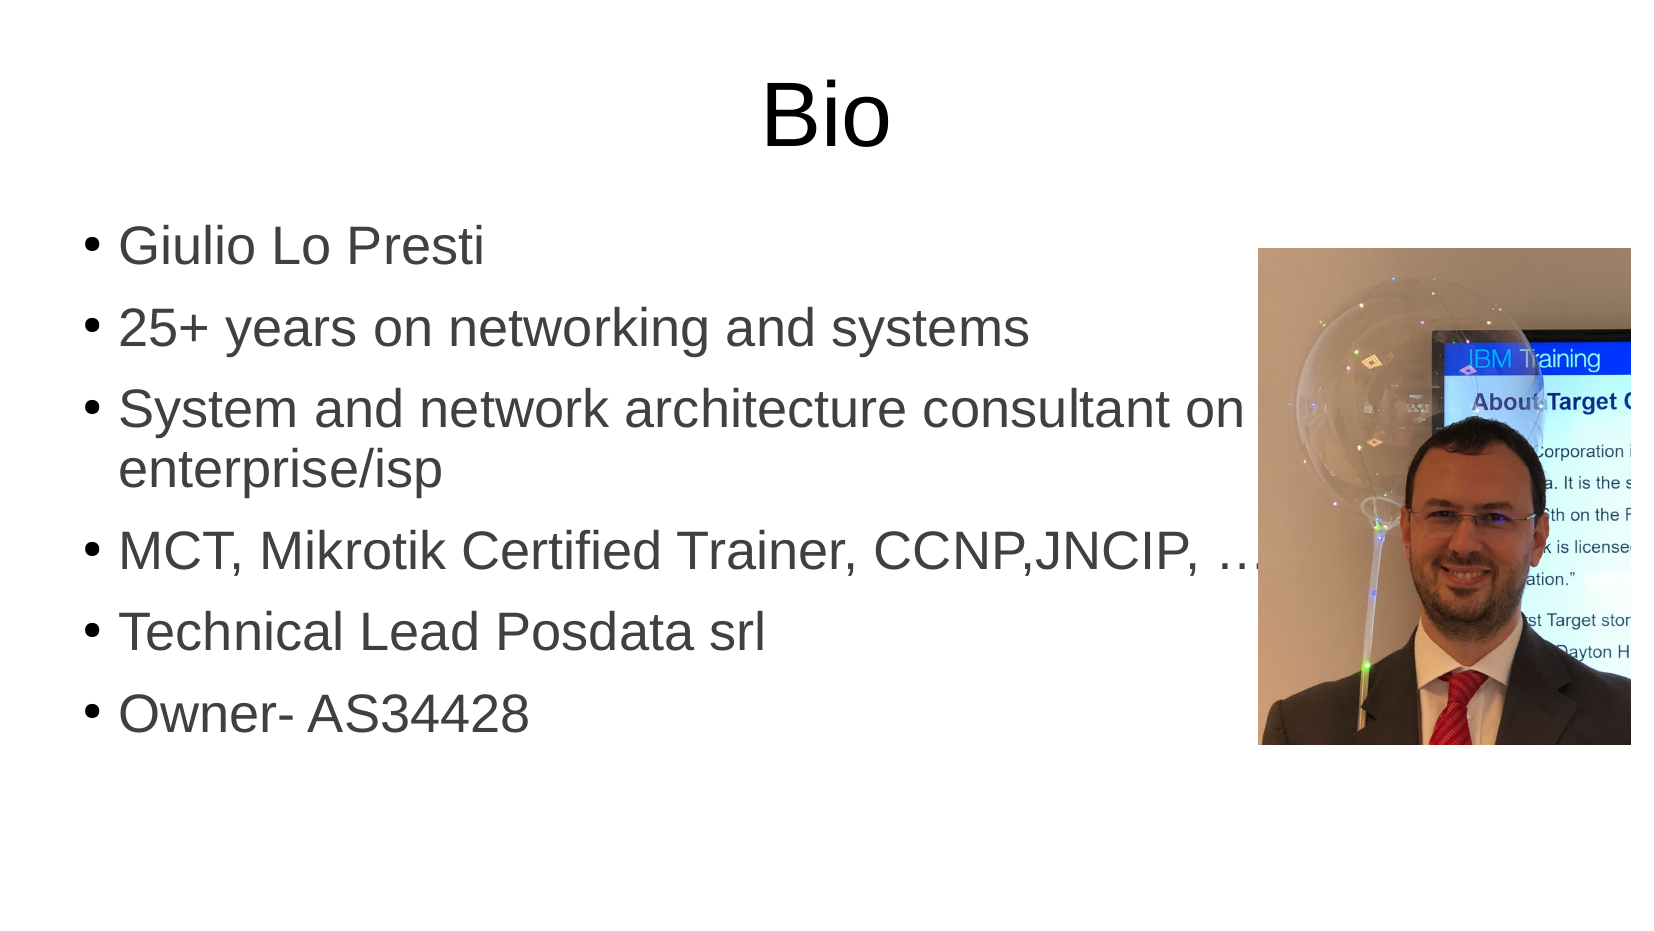

# Bio
Giulio Lo Presti
25+ years on networking and systems
System and network architecture consultant on enterprise/isp
MCT, Mikrotik Certified Trainer, CCNP,JNCIP, …
Technical Lead Posdata srl
Owner- AS34428